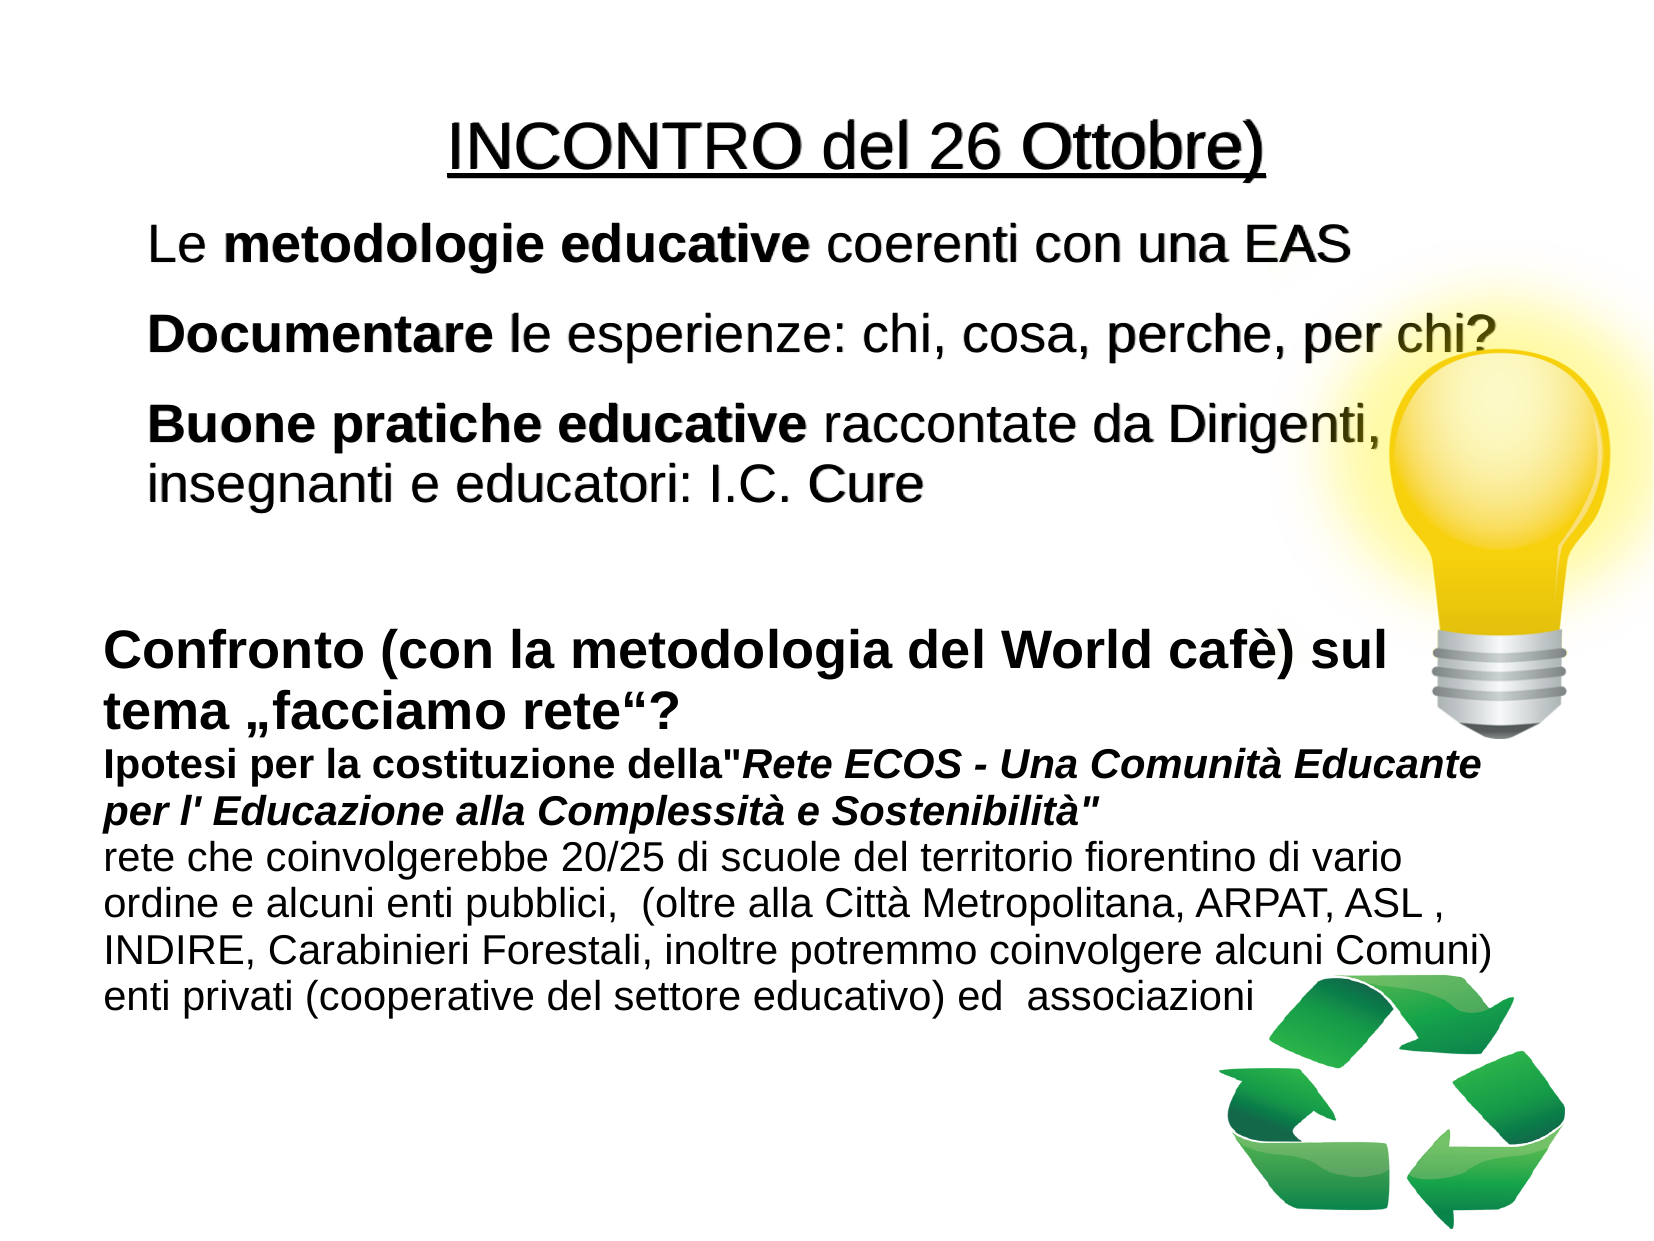

# INCONTRO del 26 Ottobre)
Le metodologie educative coerenti con una EAS
Documentare le esperienze: chi, cosa, perche, per chi?
Buone pratiche educative raccontate da Dirigenti, insegnanti e educatori: I.C. Cure
Confronto (con la metodologia del World cafè) sul tema „facciamo rete“?
Ipotesi per la costituzione della"Rete ECOS - Una Comunità Educante per l' Educazione alla Complessità e Sostenibilità"
rete che coinvolgerebbe 20/25 di scuole del territorio fiorentino di vario ordine e alcuni enti pubblici, (oltre alla Città Metropolitana, ARPAT, ASL , INDIRE, Carabinieri Forestali, inoltre potremmo coinvolgere alcuni Comuni) enti privati (cooperative del settore educativo) ed associazioni